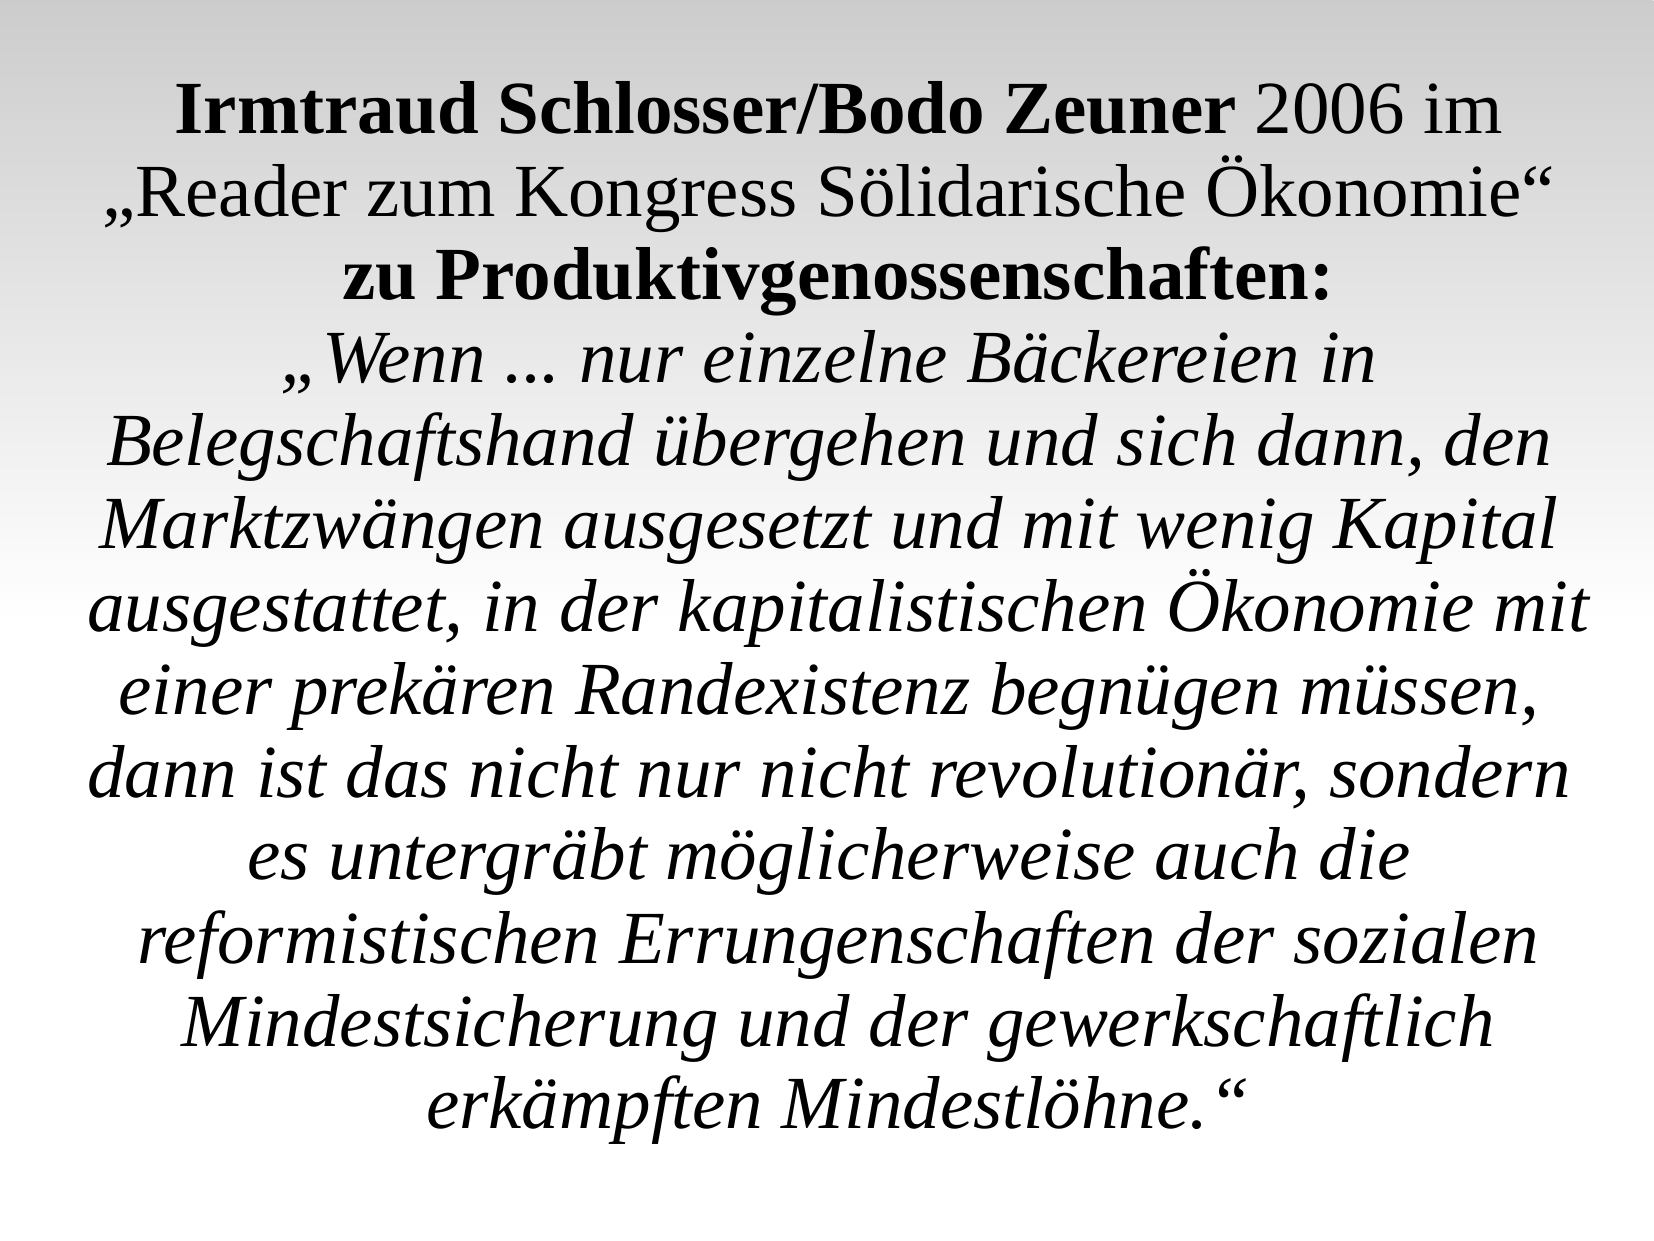

Irmtraud Schlosser/Bodo Zeuner 2006 im
„Reader zum Kongress Sölidarische Ökonomie“
zu Produktivgenossenschaften:
„Wenn ... nur einzelne Bäckereien in
Belegschaftshand übergehen und sich dann, den
Marktzwängen ausgesetzt und mit wenig Kapital
ausgestattet, in der kapitalistischen Ökonomie mit
einer prekären Randexistenz begnügen müssen,
dann ist das nicht nur nicht revolutionär, sondern
es untergräbt möglicherweise auch die
reformistischen Errungenschaften der sozialen Mindestsicherung und der gewerkschaftlich erkämpften Mindestlöhne.“